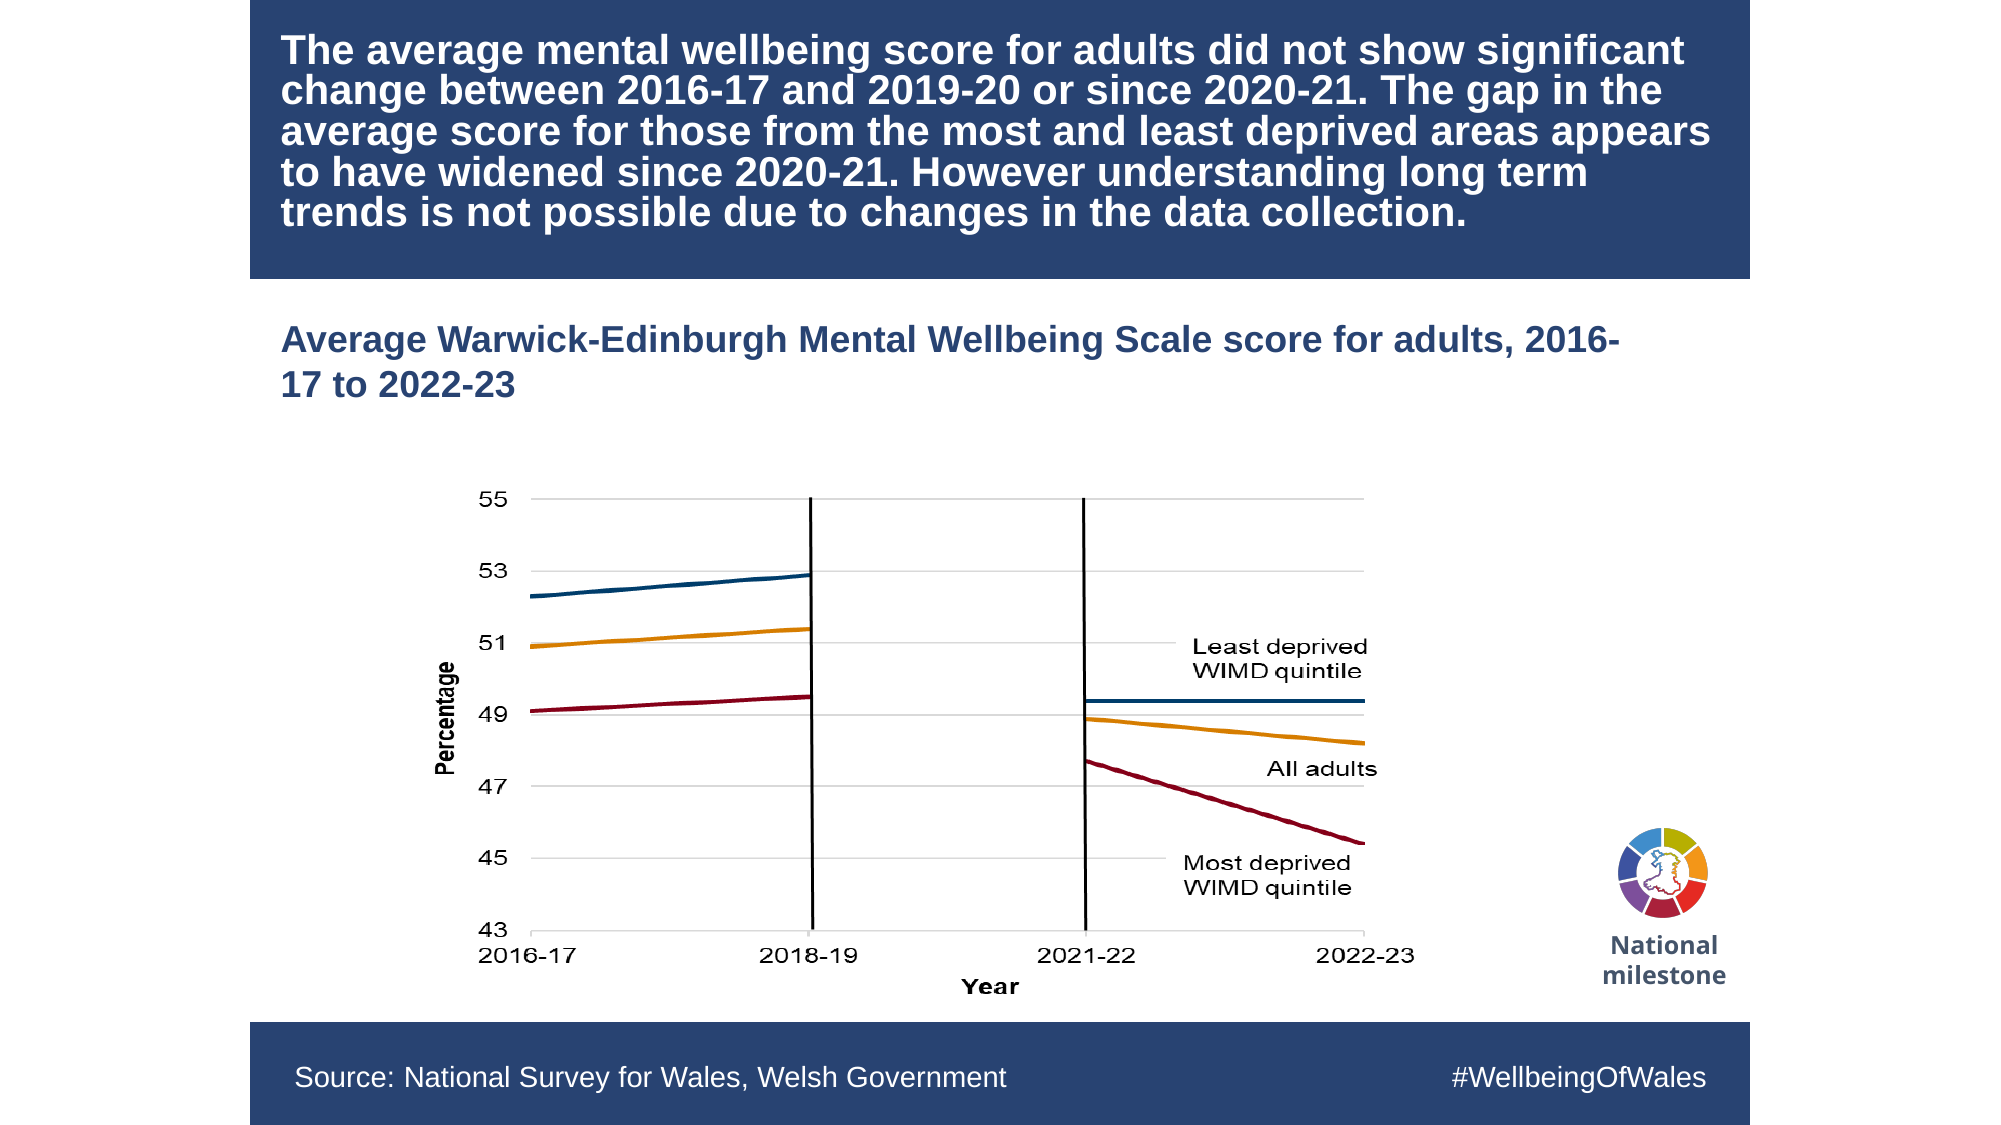

# The average mental wellbeing score for adults did not show significant change between 2016-17 and 2019-20 or since 2020-21. The gap in the average score for those from the most and least deprived areas appears to have widened since 2020-21. However understanding long term trends is not possible due to changes in the data collection.
Average Warwick-Edinburgh Mental Wellbeing Scale score for adults, 2016-17 to 2022-23
National milestone
Source: National Survey for Wales, Welsh Government
#WellbeingOfWales